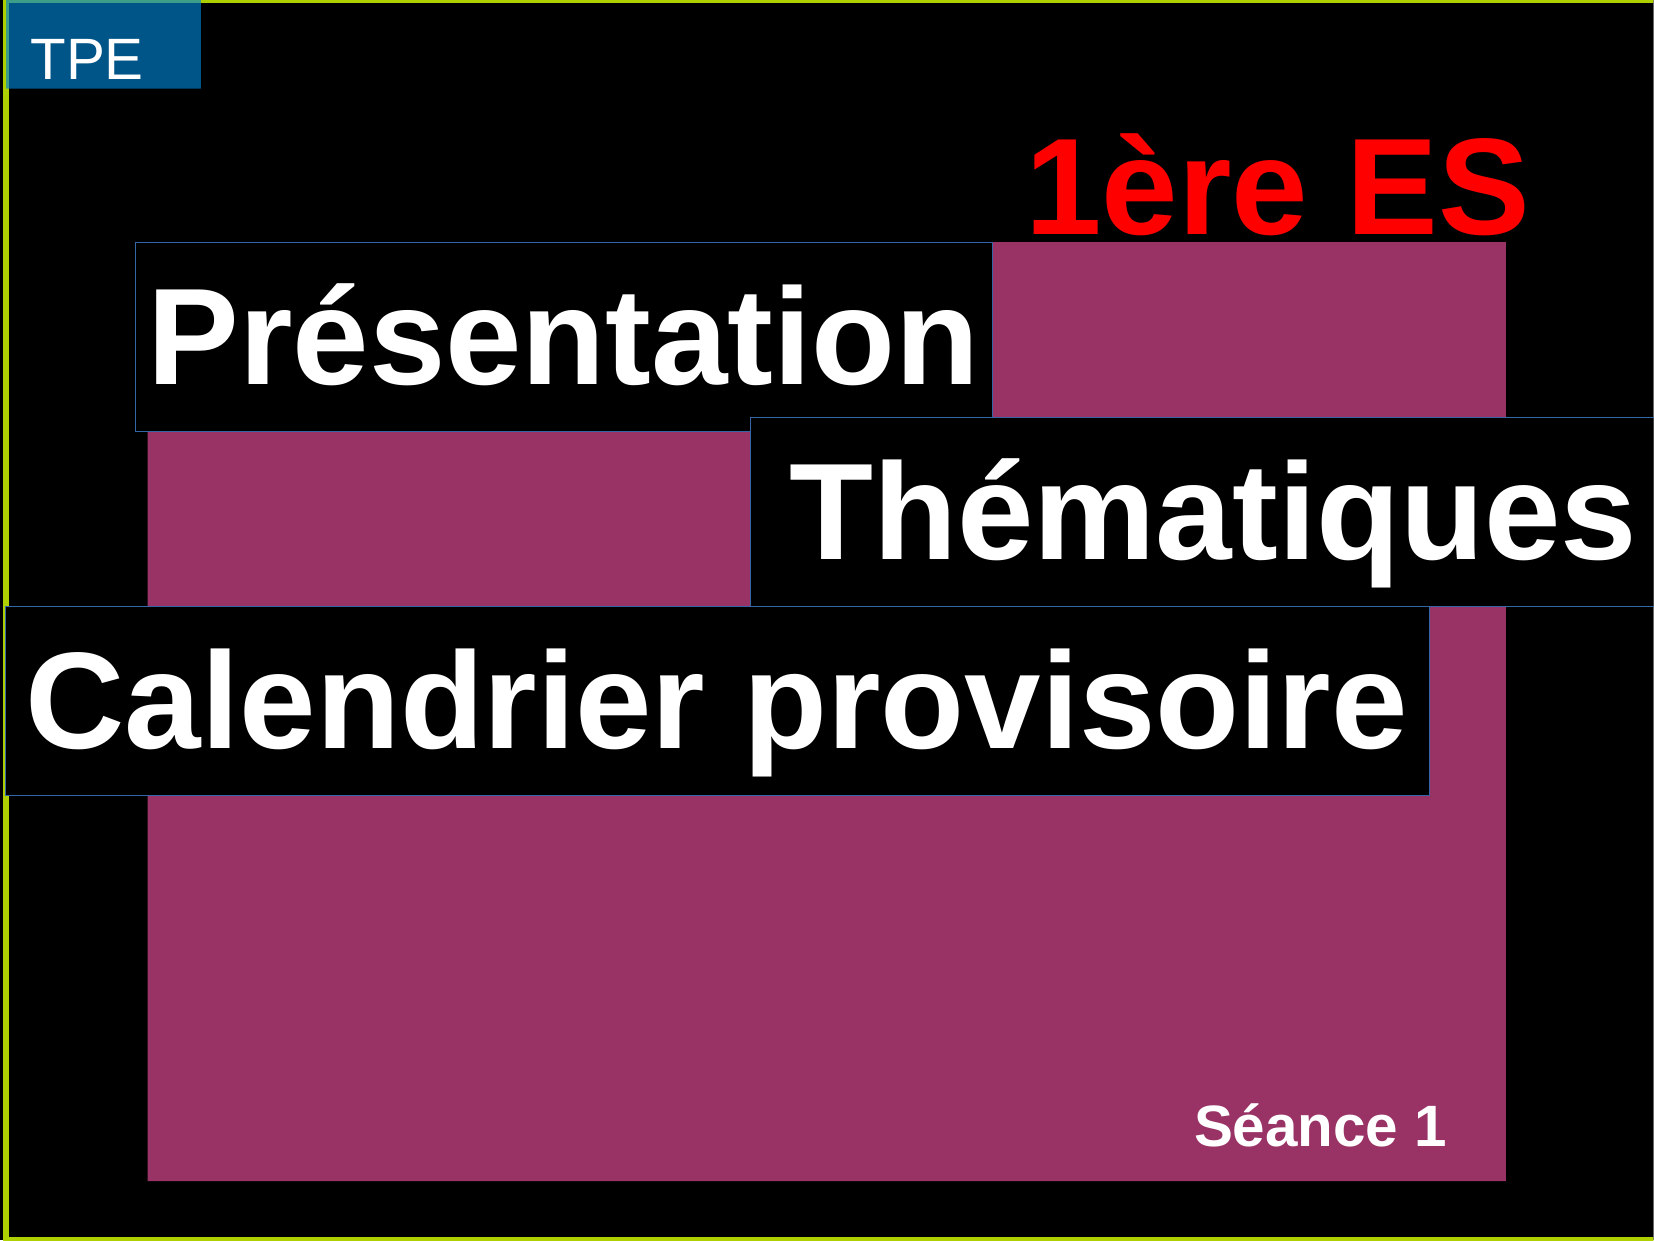

TPE
1ère ES
Présentation
Thématiques
Calendrier provisoire
Séance 1